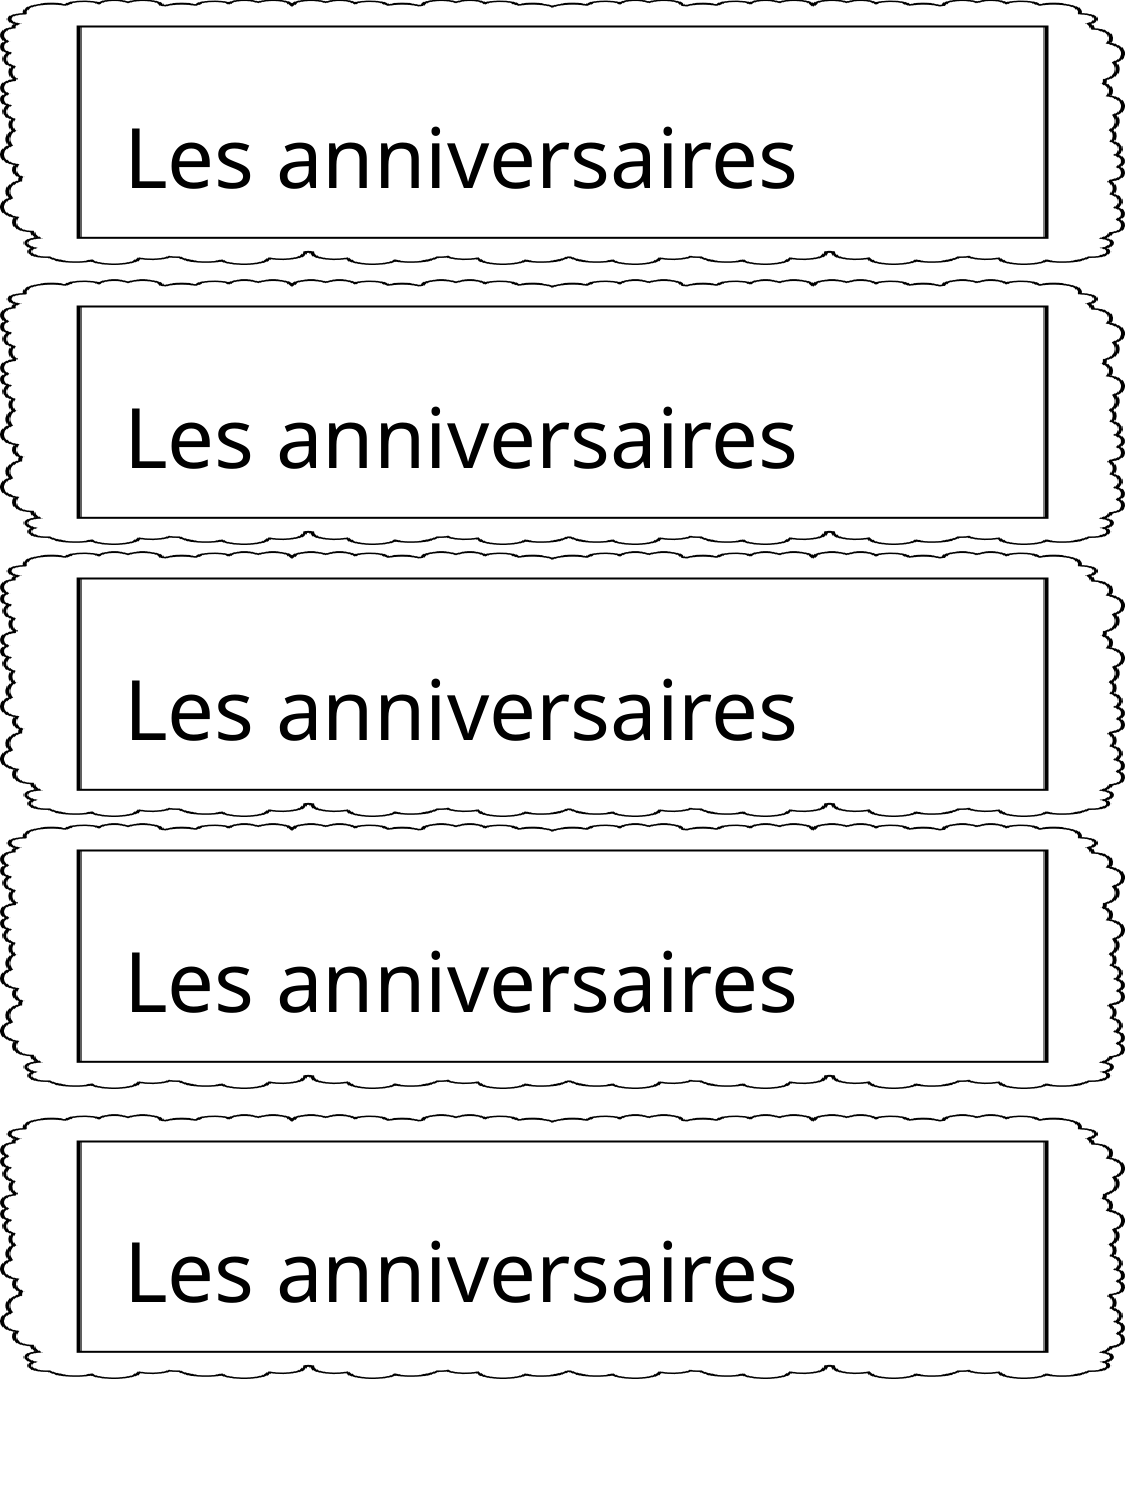

Les anniversaires
Les anniversaires
Les anniversaires
Les anniversaires
Les anniversaires